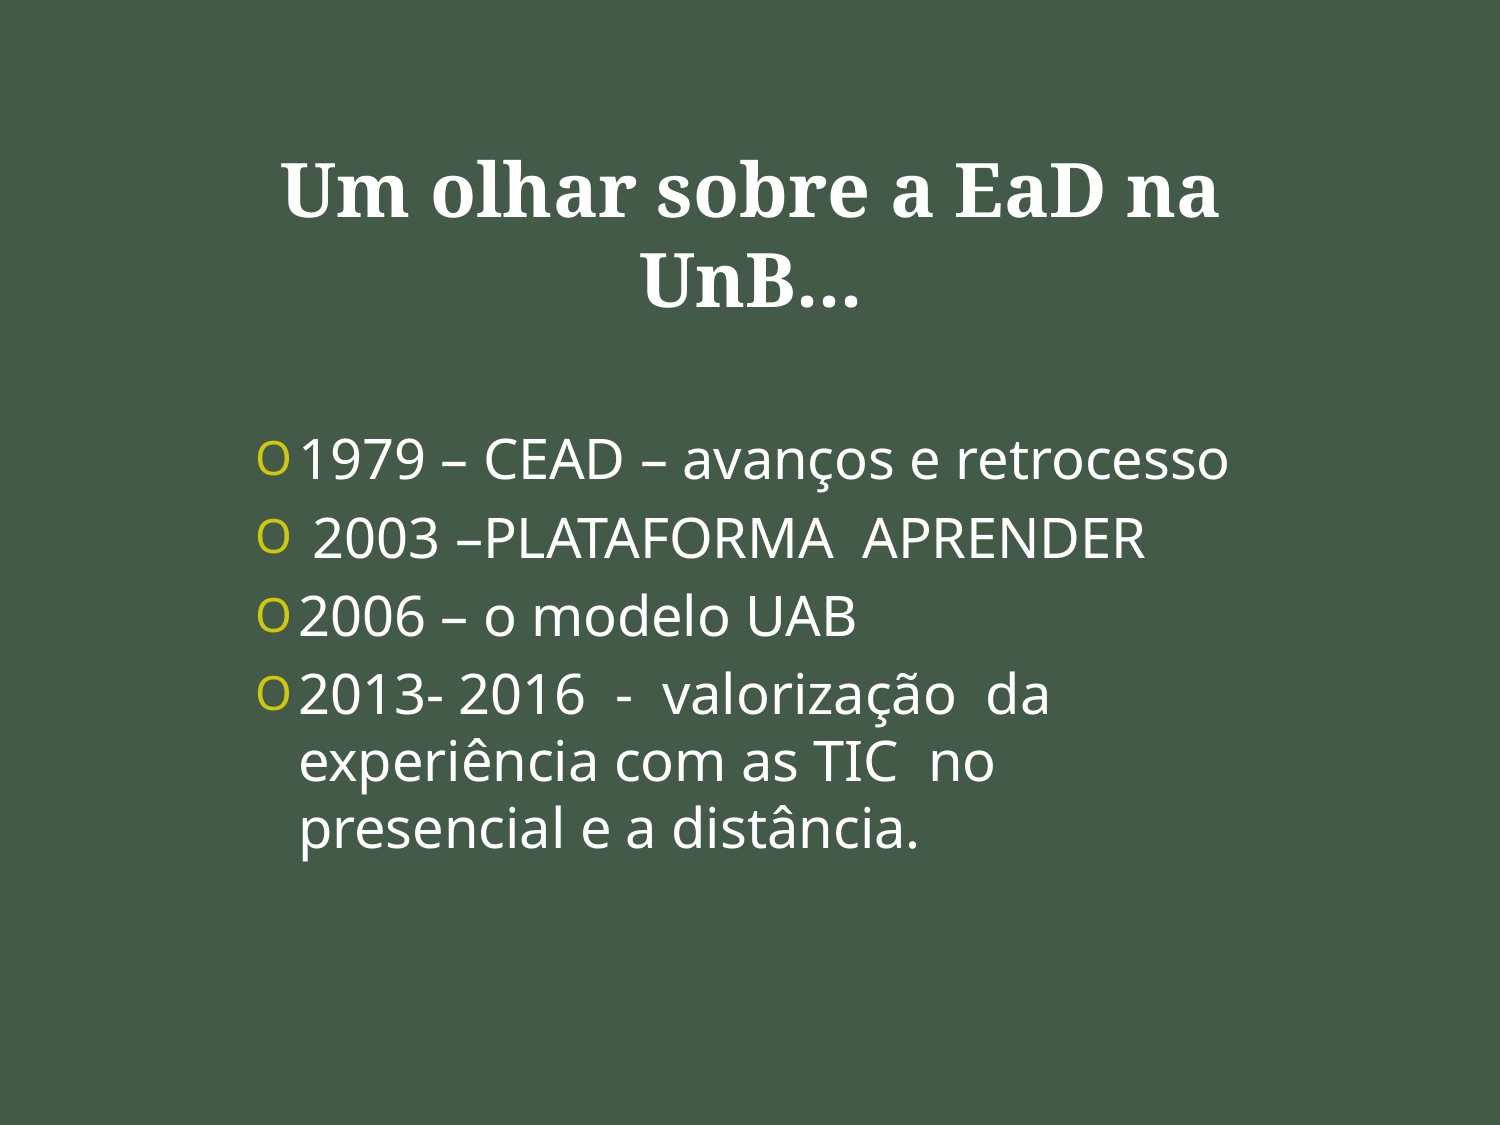

# Um olhar sobre a EaD na UnB...
1979 – CEAD – avanços e retrocesso
 2003 –PLATAFORMA APRENDER
2006 – o modelo UAB
2013- 2016 - valorização da experiência com as TIC no presencial e a distância.